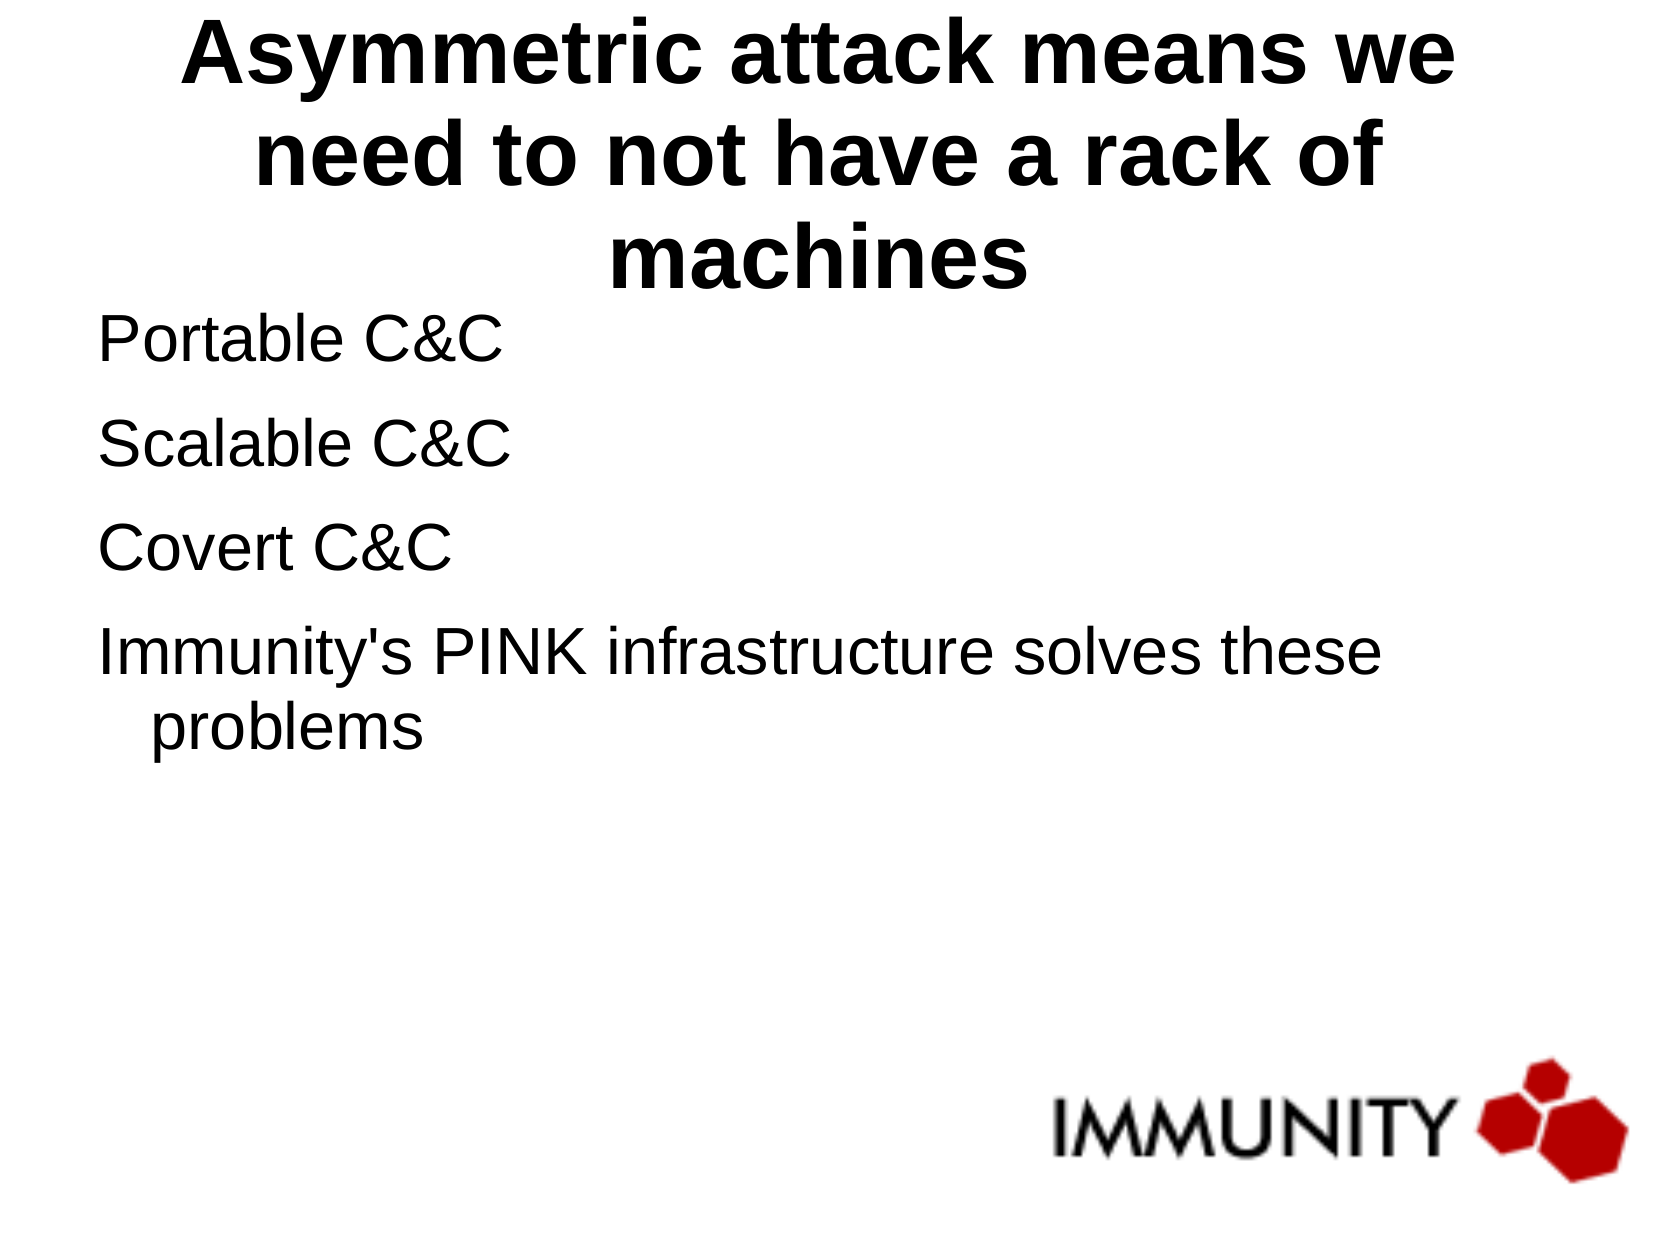

# Asymmetric attack means we need to not have a rack of machines
Portable C&C
Scalable C&C
Covert C&C
Immunity's PINK infrastructure solves these problems